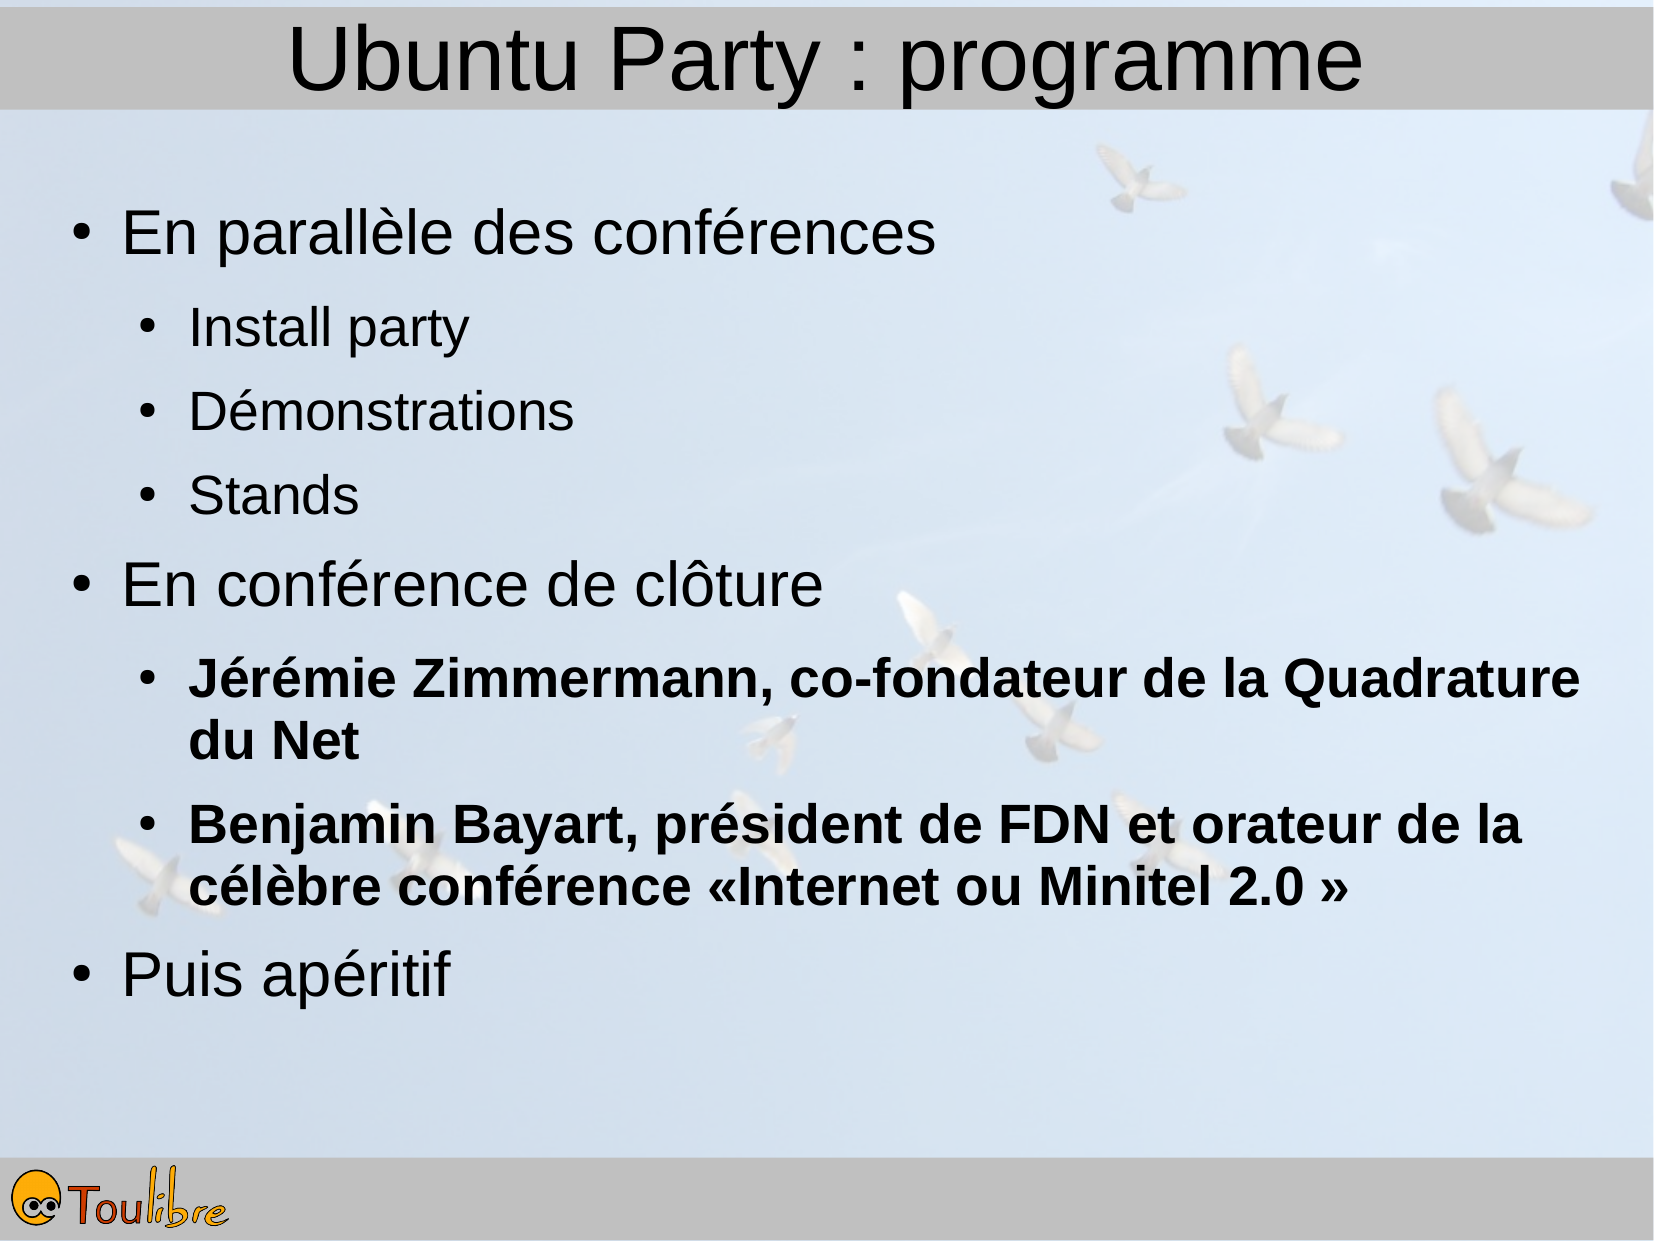

# Ubuntu Party : programme
En parallèle des conférences
Install party
Démonstrations
Stands
En conférence de clôture
Jérémie Zimmermann, co-fondateur de la Quadrature du Net
Benjamin Bayart, président de FDN et orateur de la célèbre conférence «Internet ou Minitel 2.0 »
Puis apéritif